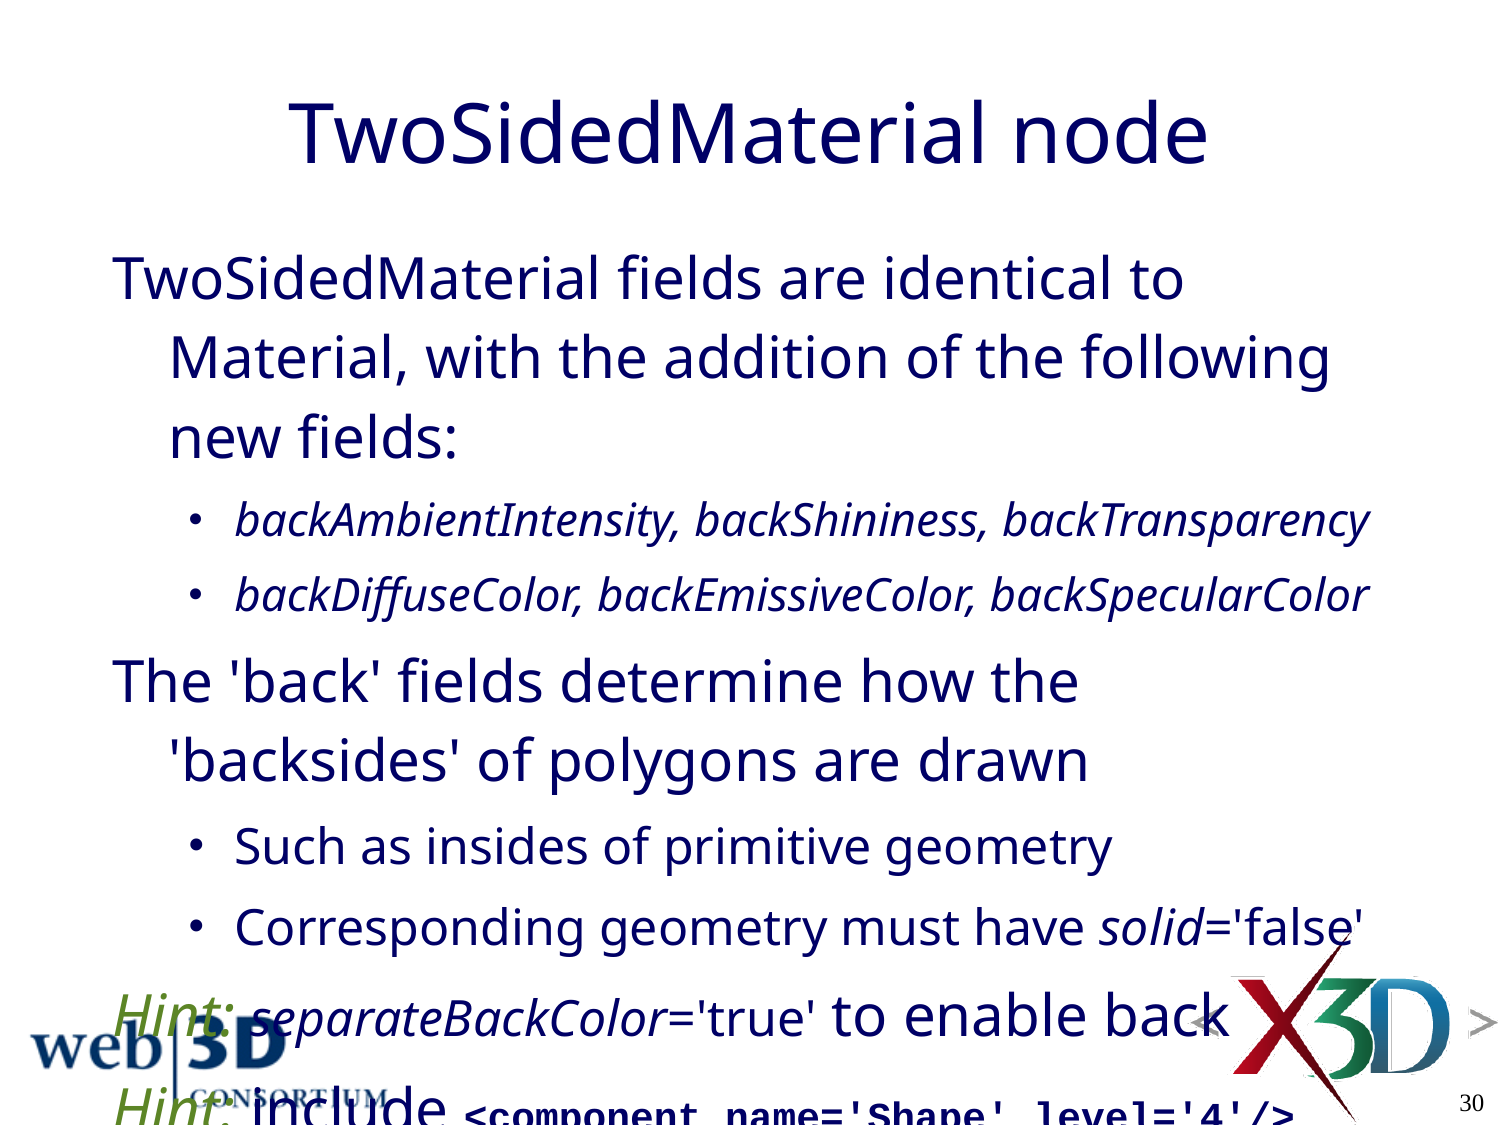

# TwoSidedMaterial node
TwoSidedMaterial fields are identical to Material, with the addition of the following new fields:
backAmbientIntensity, backShininess, backTransparency
backDiffuseColor, backEmissiveColor, backSpecularColor
The 'back' fields determine how the 'backsides' of polygons are drawn
Such as insides of primitive geometry
Corresponding geometry must have solid='false'
Hint: separateBackColor='true' to enable back
Hint: include <component name='Shape' level='4'/>